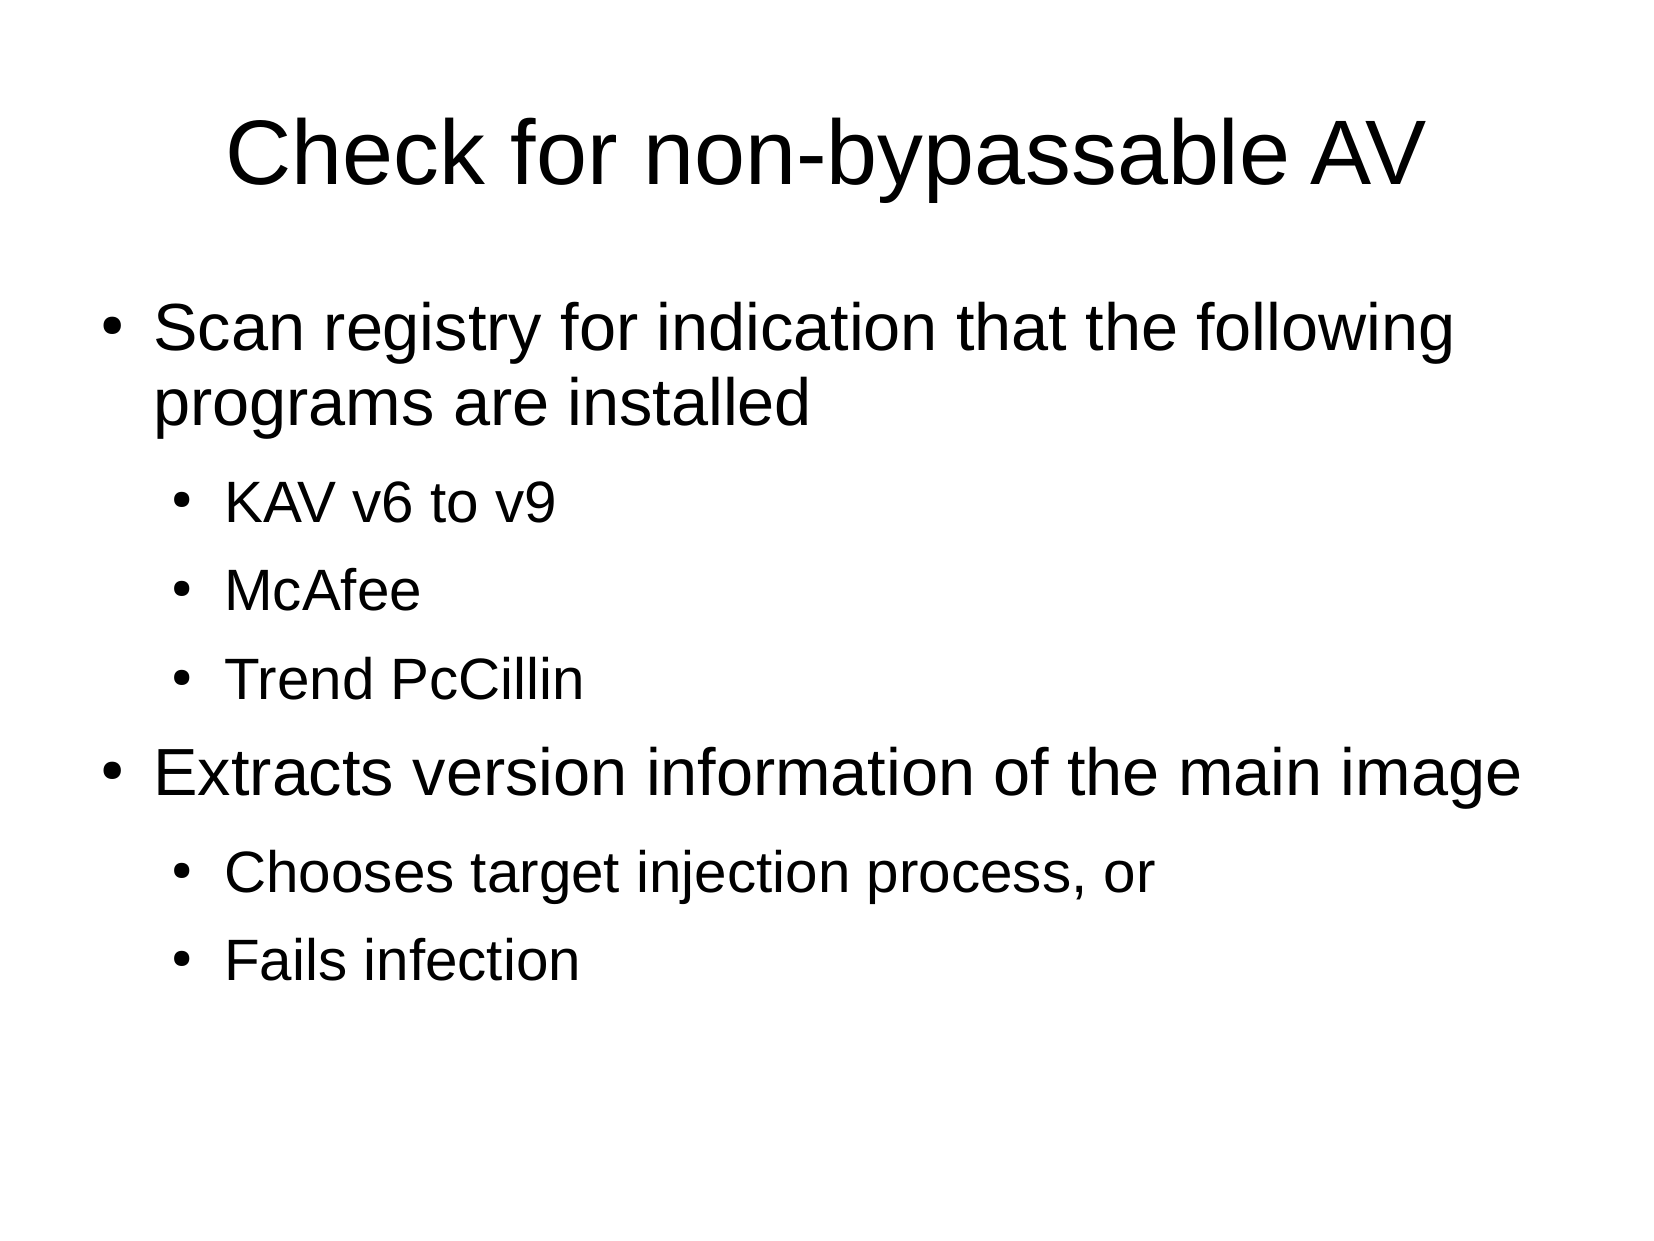

# Check for non-bypassable AV
Scan registry for indication that the following programs are installed
KAV v6 to v9
McAfee
Trend PcCillin
Extracts version information of the main image
Chooses target injection process, or
Fails infection